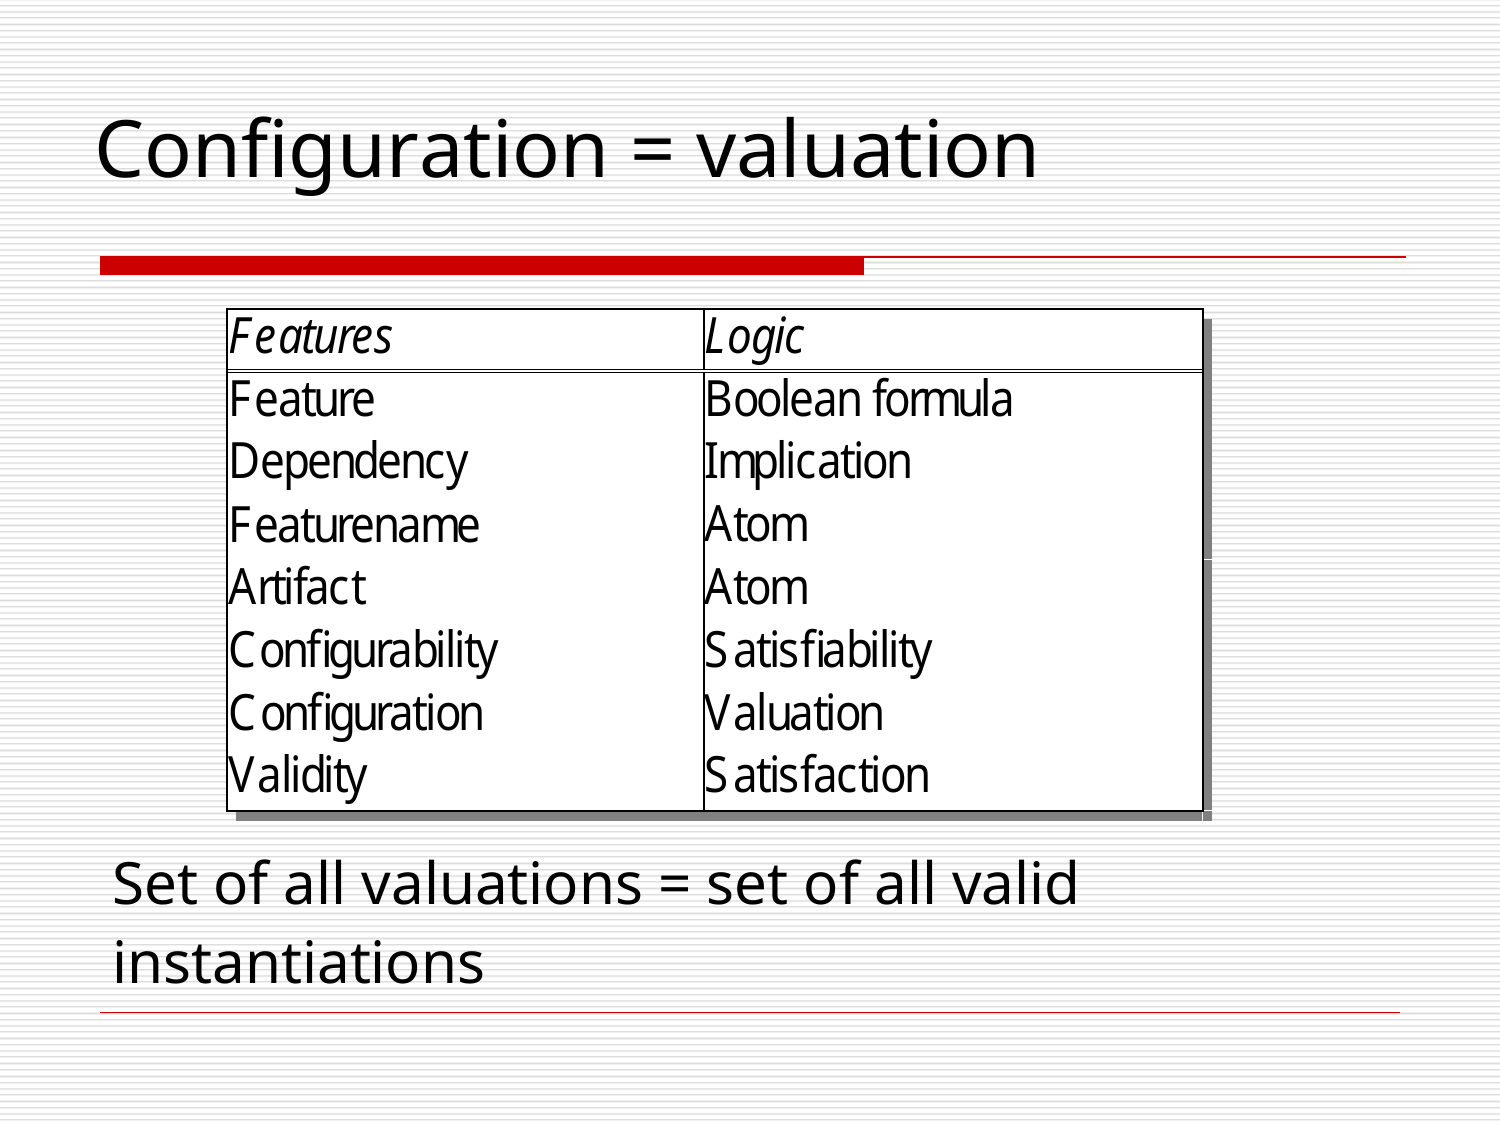

# Configuration = valuation
Set of all valuations = set of all valid instantiations